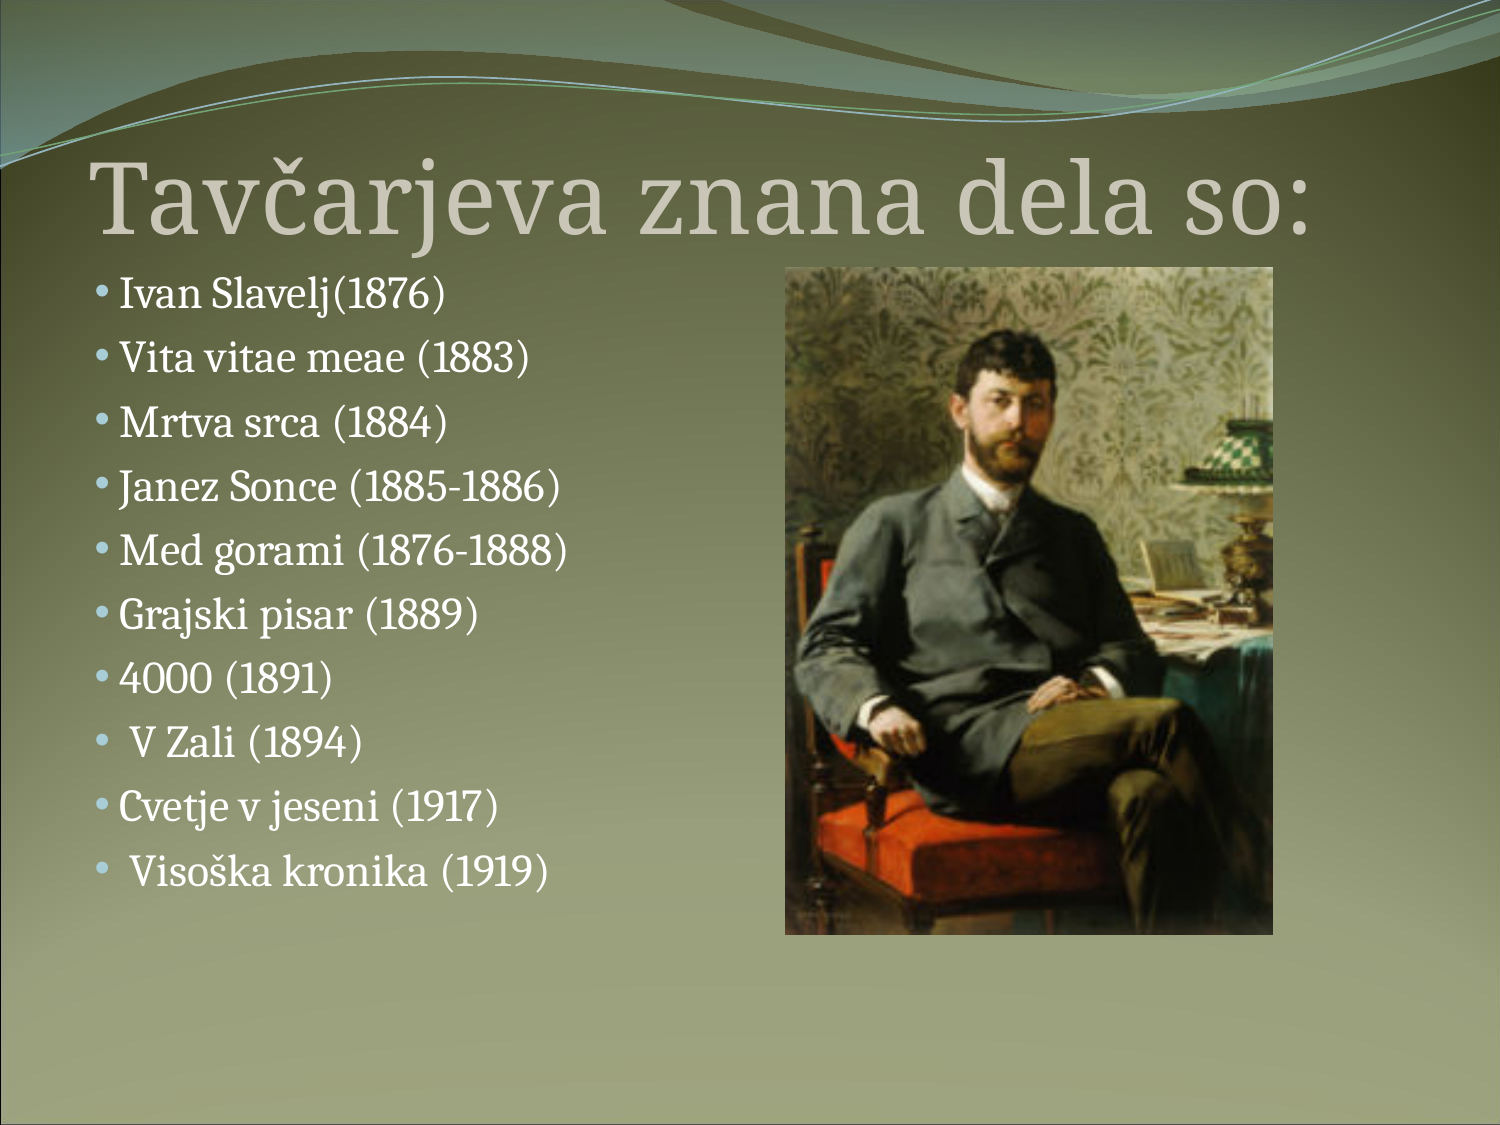

# Tavčarjeva znana dela so:
 Ivan Slavelj(1876)
 Vita vitae meae (1883)
 Mrtva srca (1884)
 Janez Sonce (1885-1886)
 Med gorami (1876-1888)
 Grajski pisar (1889)
 4000 (1891)
 V Zali (1894)
 Cvetje v jeseni (1917)
 Visoška kronika (1919)